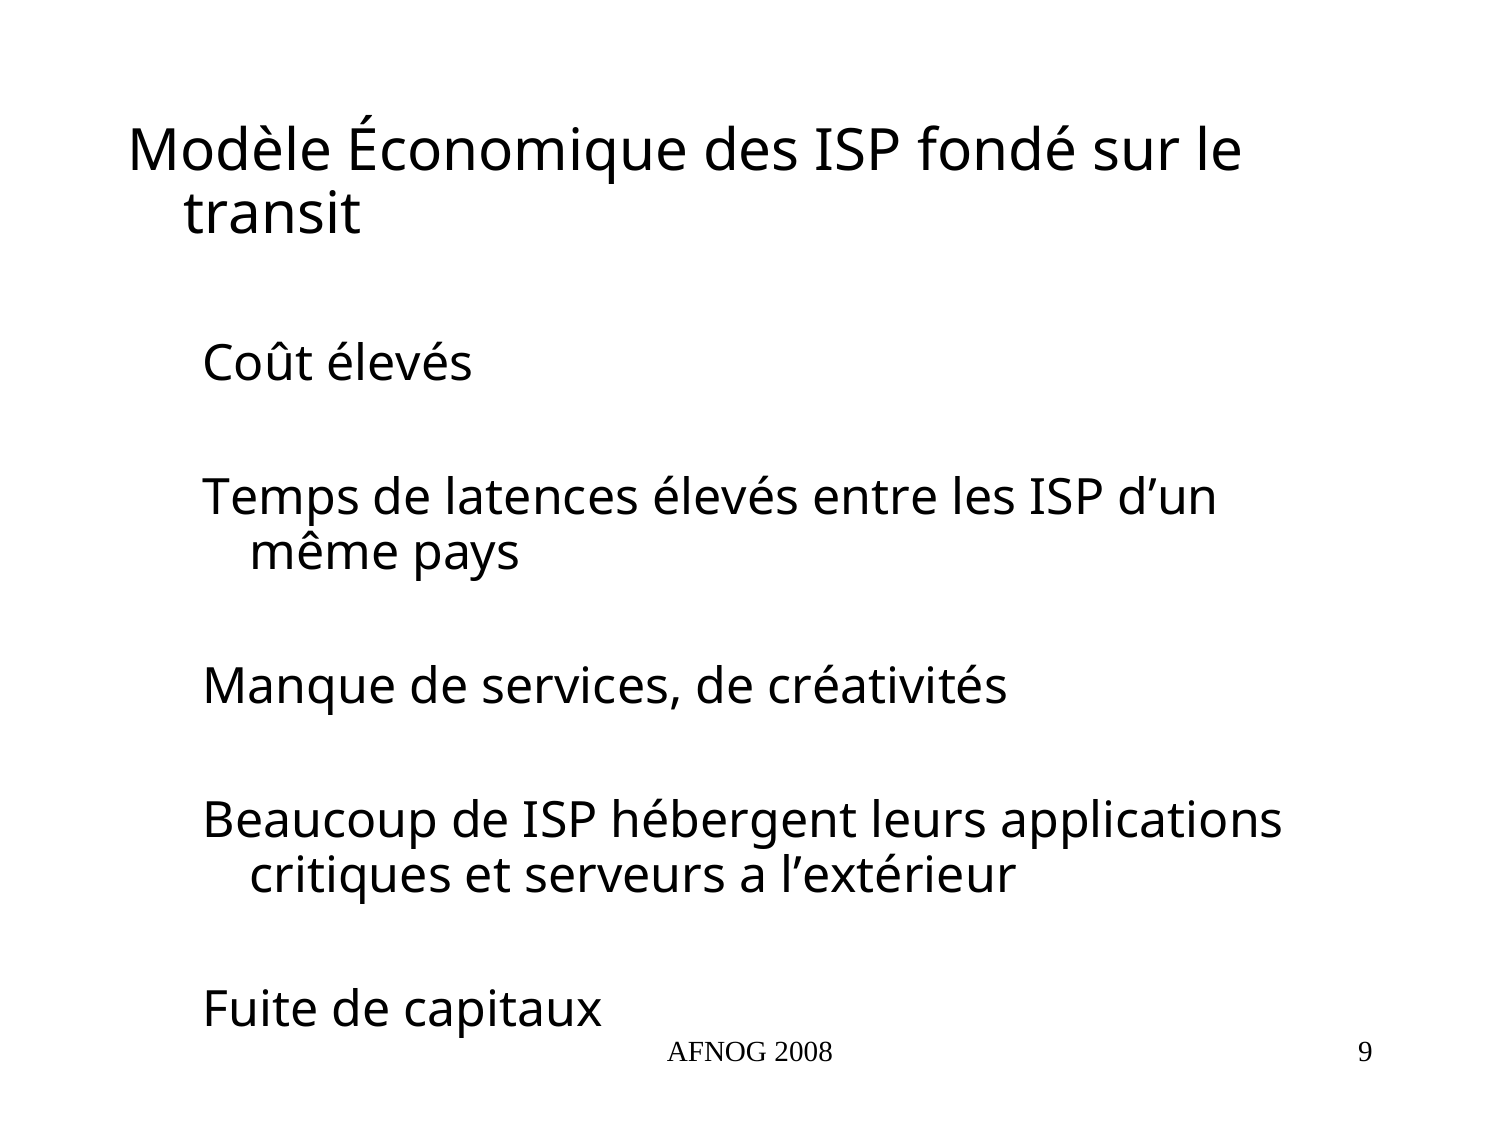

# Modèle Économique des ISP fondé sur le transit
Coût élevés
Temps de latences élevés entre les ISP d’un même pays
Manque de services, de créativités
Beaucoup de ISP hébergent leurs applications critiques et serveurs a l’extérieur
Fuite de capitaux
AFNOG 2008